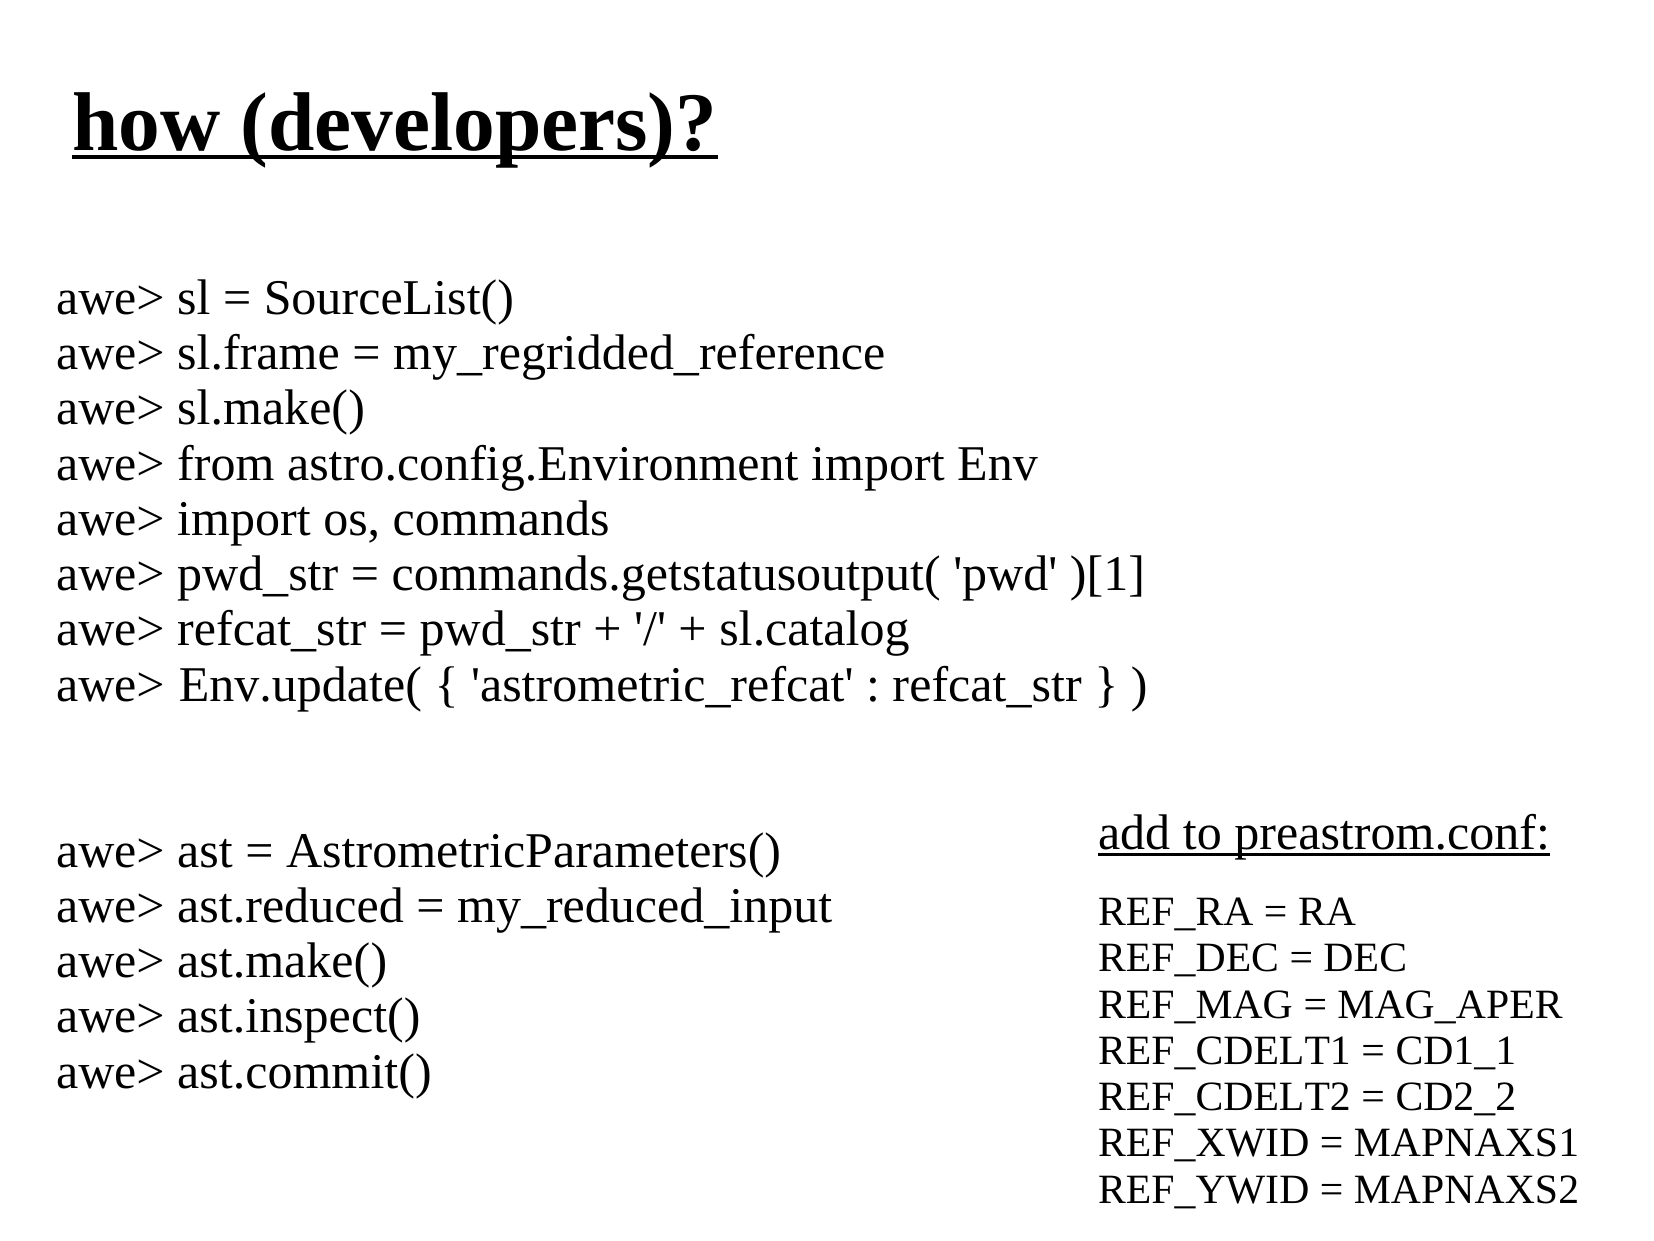

how (developers)?
awe> sl = SourceList()
awe> sl.frame = my_regridded_reference
awe> sl.make()
awe> from astro.config.Environment import Env
awe> import os, commands
awe> pwd_str = commands.getstatusoutput( 'pwd' )[1]
awe> refcat_str = pwd_str + '/' + sl.catalog
awe>	 Env.update( { 'astrometric_refcat' : refcat_str } )
awe> ast = AstrometricParameters()
awe> ast.reduced = my_reduced_input
awe> ast.make()
awe> ast.inspect()
awe> ast.commit()
add to preastrom.conf:
REF_RA = RA
REF_DEC = DEC
REF_MAG = MAG_APER
REF_CDELT1 = CD1_1
REF_CDELT2 = CD2_2
REF_XWID = MAPNAXS1
REF_YWID = MAPNAXS2